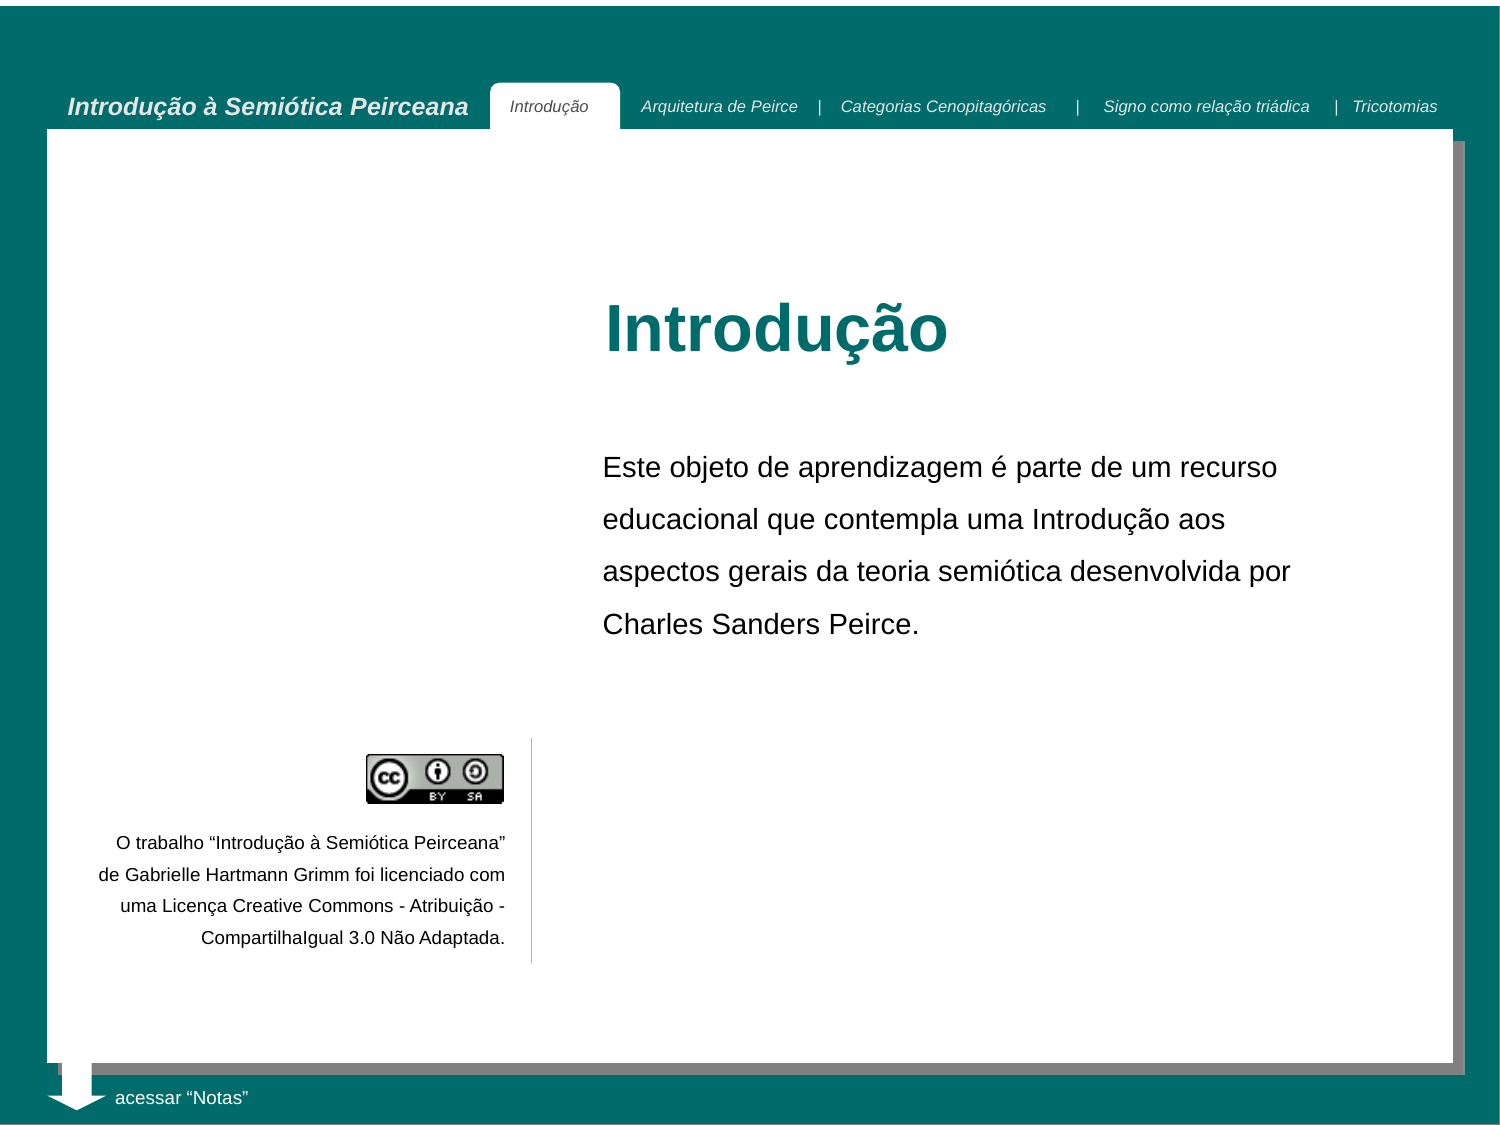

# Introdução
Este objeto de aprendizagem é parte de um recurso educacional que contempla uma Introdução aos aspectos gerais da teoria semiótica desenvolvida por Charles Sanders Peirce.
O trabalho “Introdução à Semiótica Peirceana” de Gabrielle Hartmann Grimm foi licenciado com uma Licença Creative Commons - Atribuição - CompartilhaIgual 3.0 Não Adaptada.
acessar “Notas”